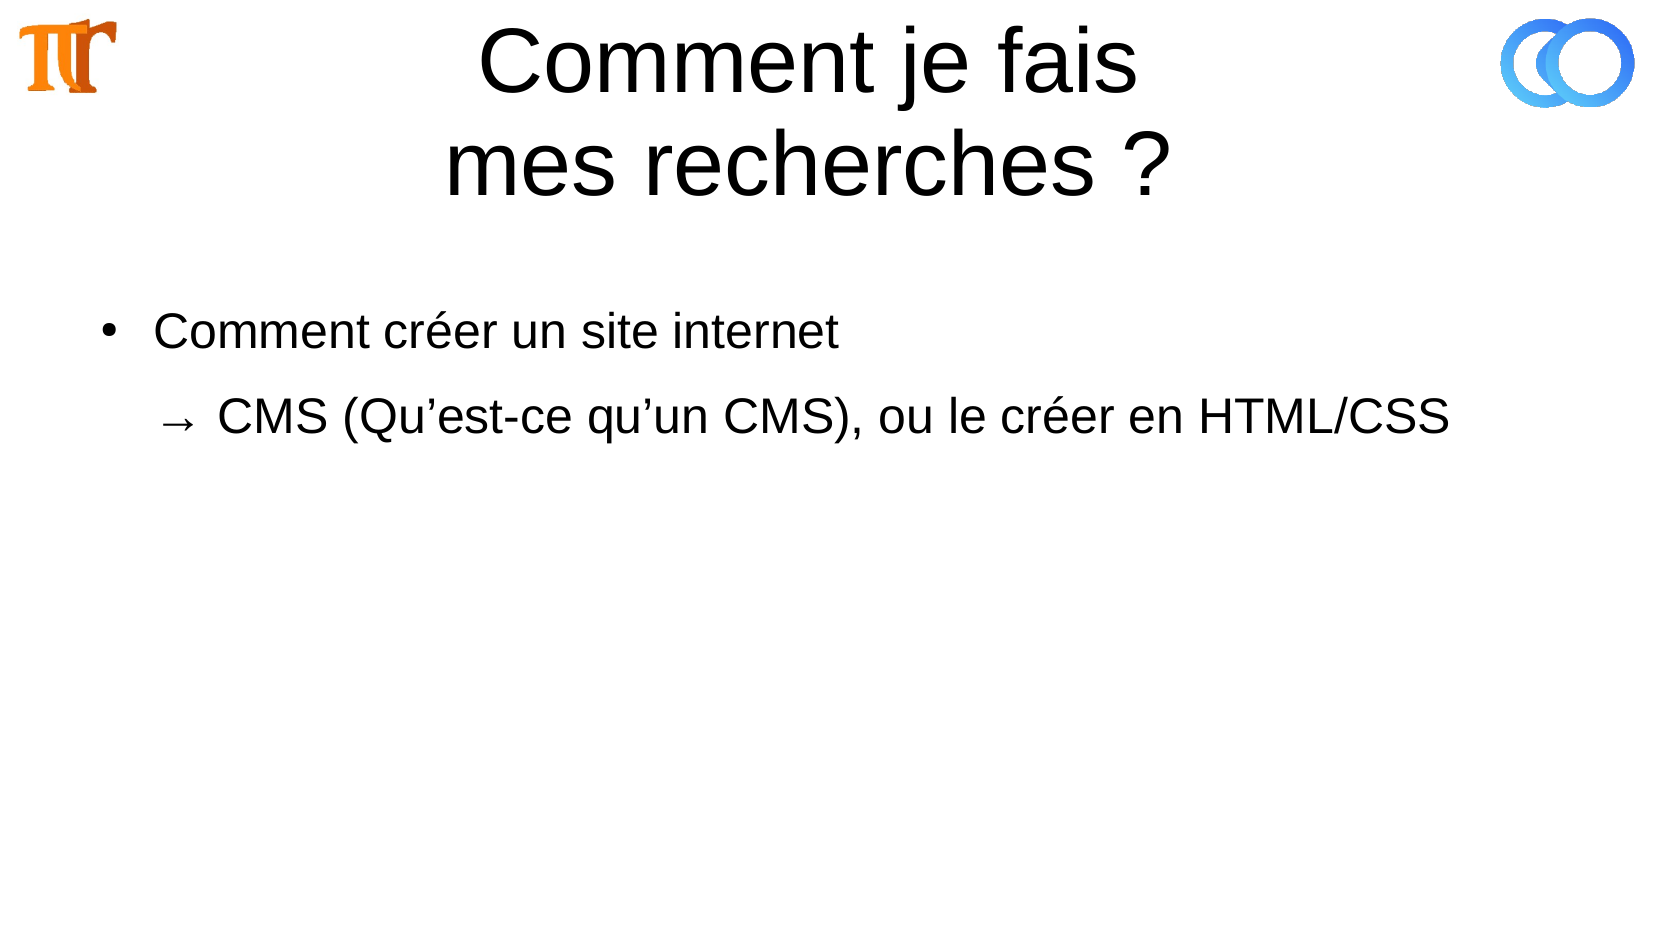

# Comment je fais mes recherches ?
Comment créer un site internet
→ CMS (Qu’est-ce qu’un CMS), ou le créer en HTML/CSS